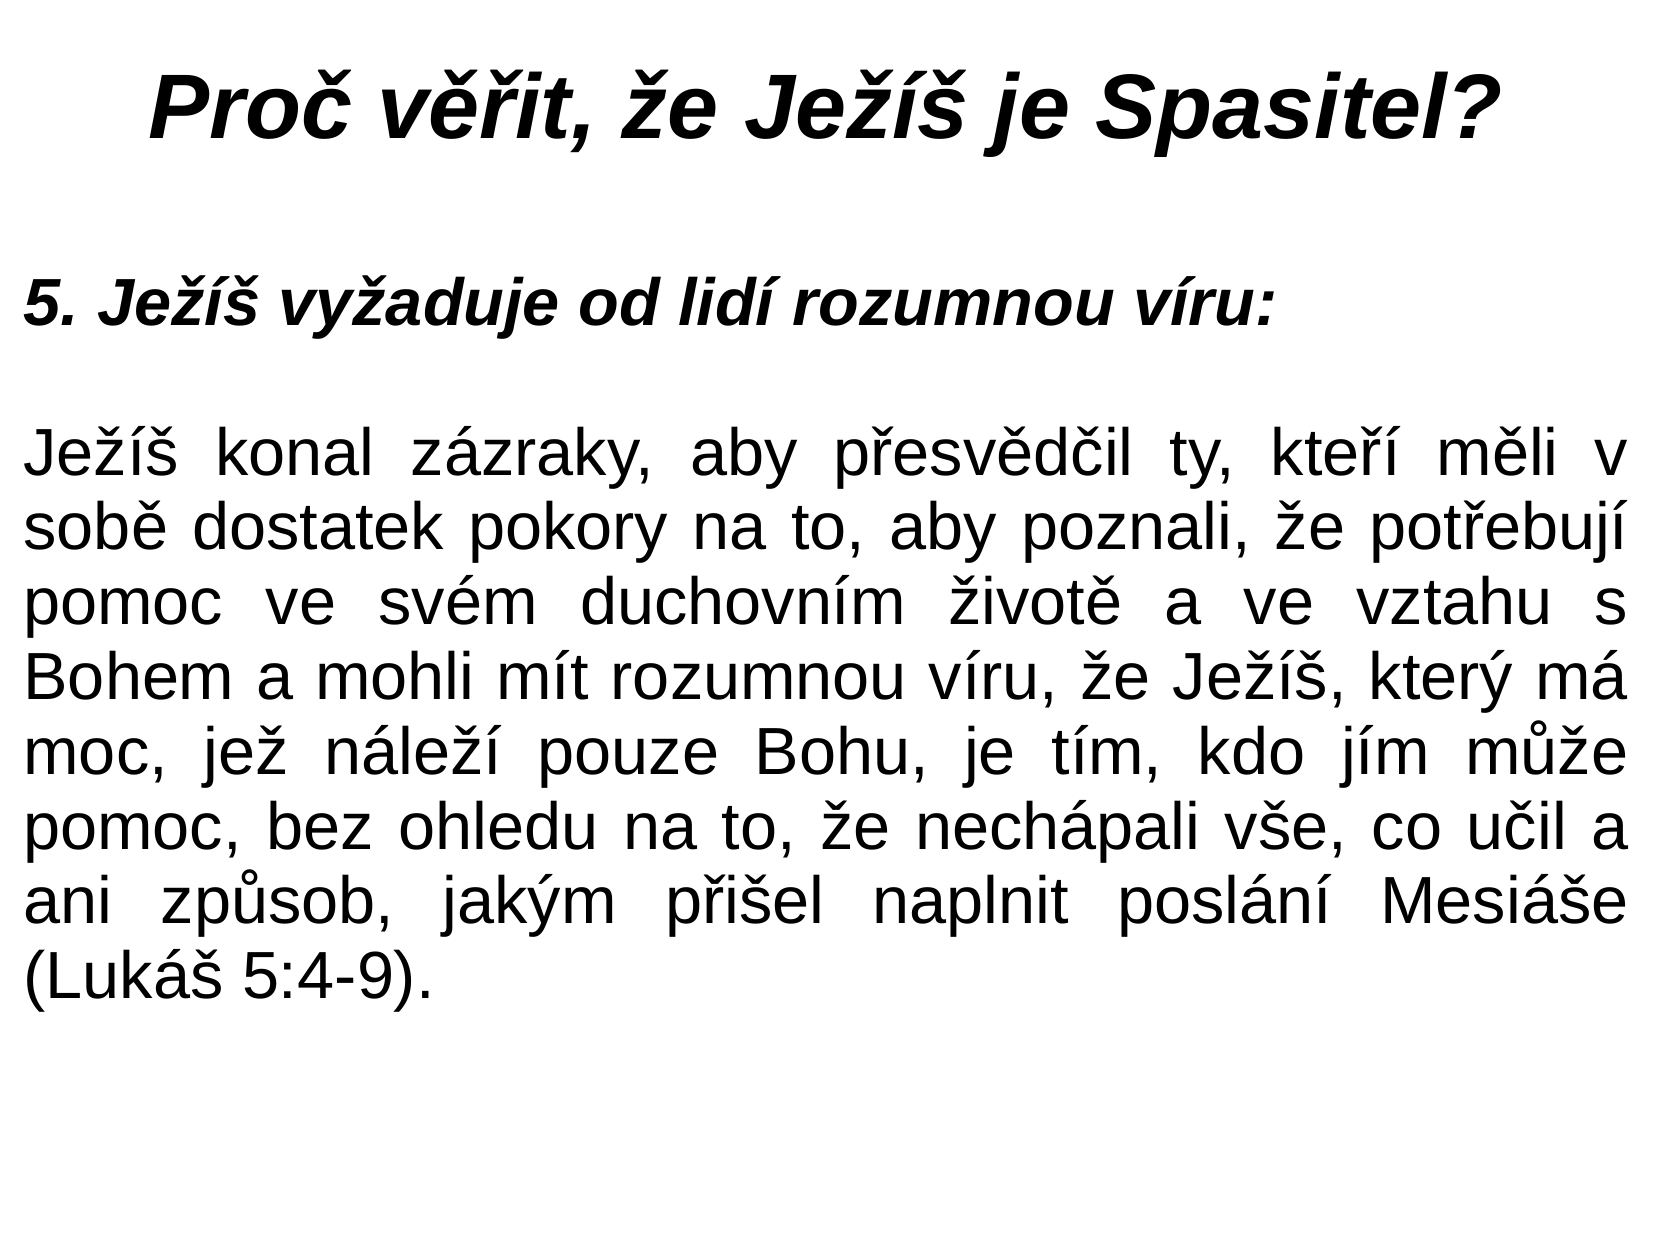

5. Ježíš vyžaduje od lidí rozumnou víru:
Ježíš konal zázraky, aby přesvědčil ty, kteří měli v sobě dostatek pokory na to, aby poznali, že potřebují pomoc ve svém duchovním životě a ve vztahu s Bohem a mohli mít rozumnou víru, že Ježíš, který má moc, jež náleží pouze Bohu, je tím, kdo jím může pomoc, bez ohledu na to, že nechápali vše, co učil a ani způsob, jakým přišel naplnit poslání Mesiáše (Lukáš 5:4-9).
# Proč věřit, že Ježíš je Spasitel?